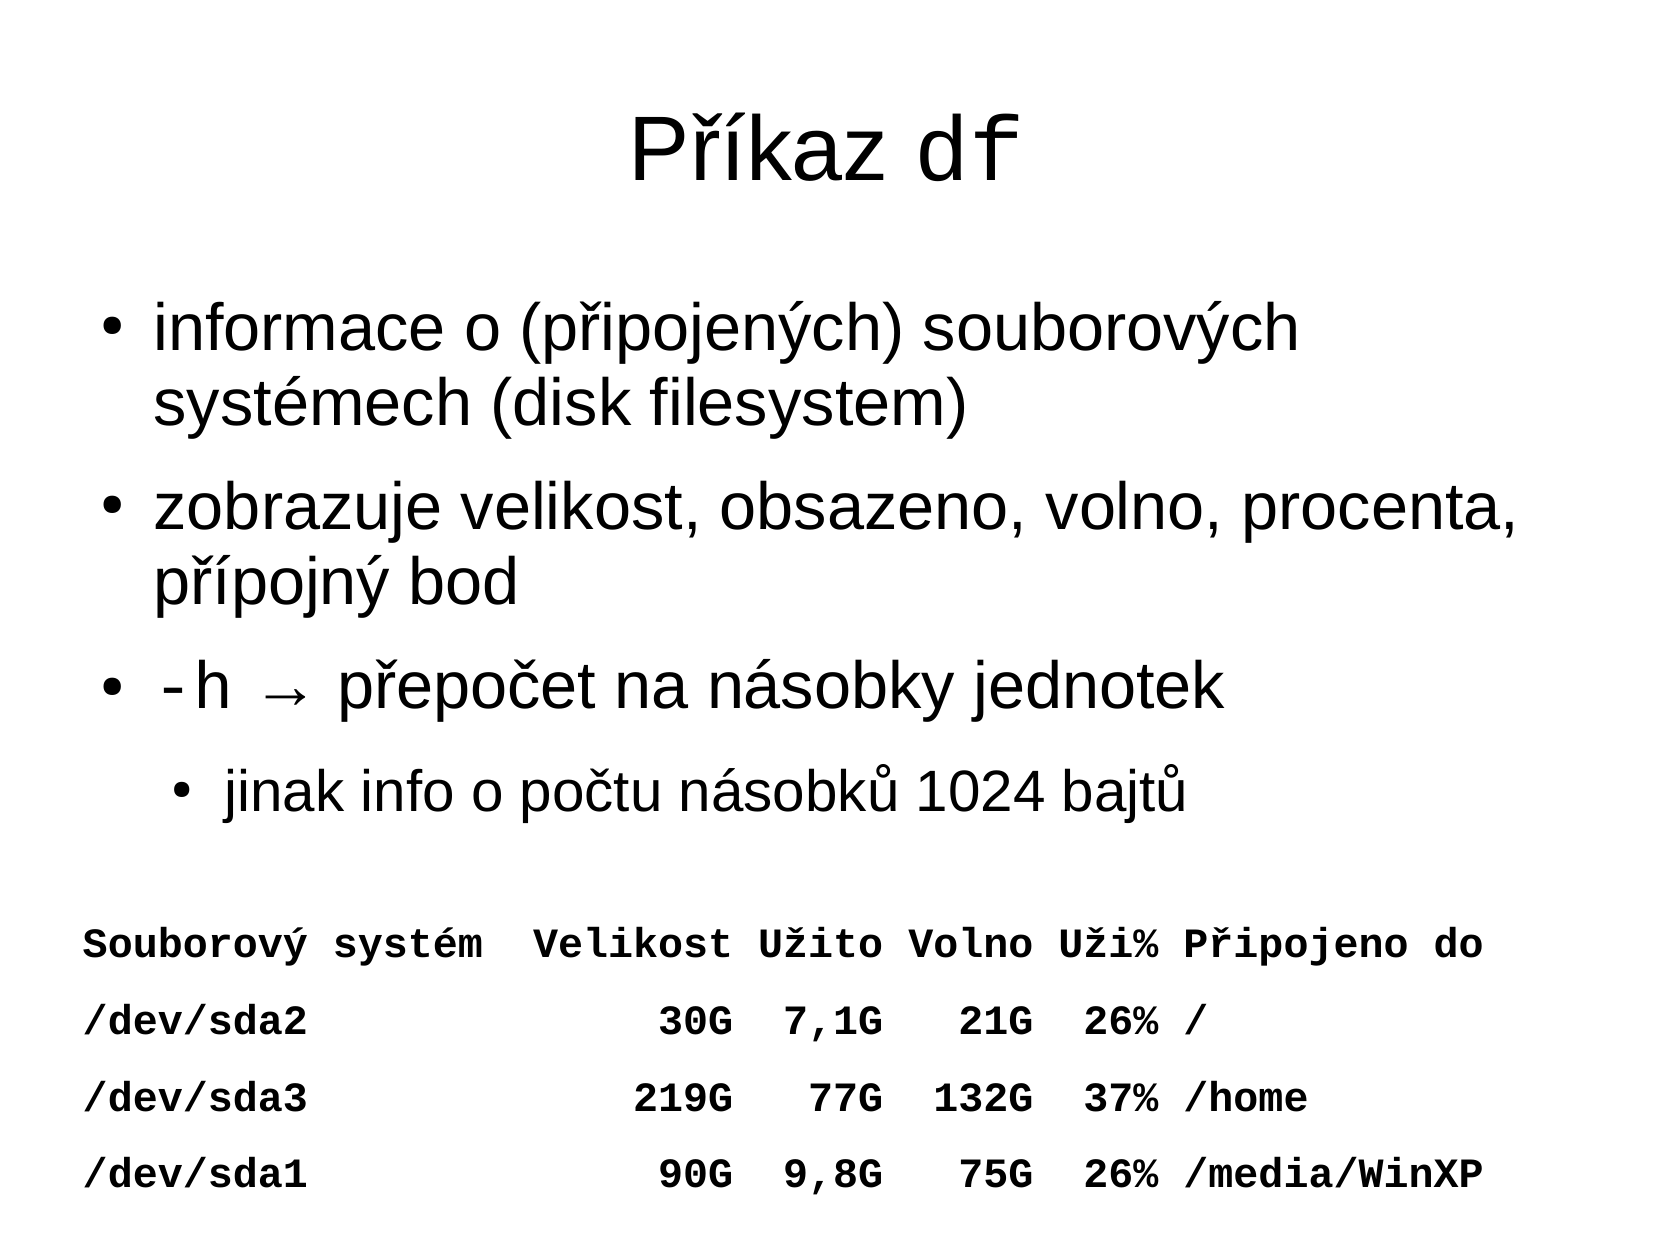

# Příkaz df
informace o (připojených) souborových systémech (disk filesystem)
zobrazuje velikost, obsazeno, volno, procenta, přípojný bod
-h → přepočet na násobky jednotek
jinak info o počtu násobků 1024 bajtů
Souborový systém Velikost Užito Volno Uži% Připojeno do
/dev/sda2 30G 7,1G 21G 26% /
/dev/sda3 219G 77G 132G 37% /home
/dev/sda1 90G 9,8G 75G 26% /media/WinXP